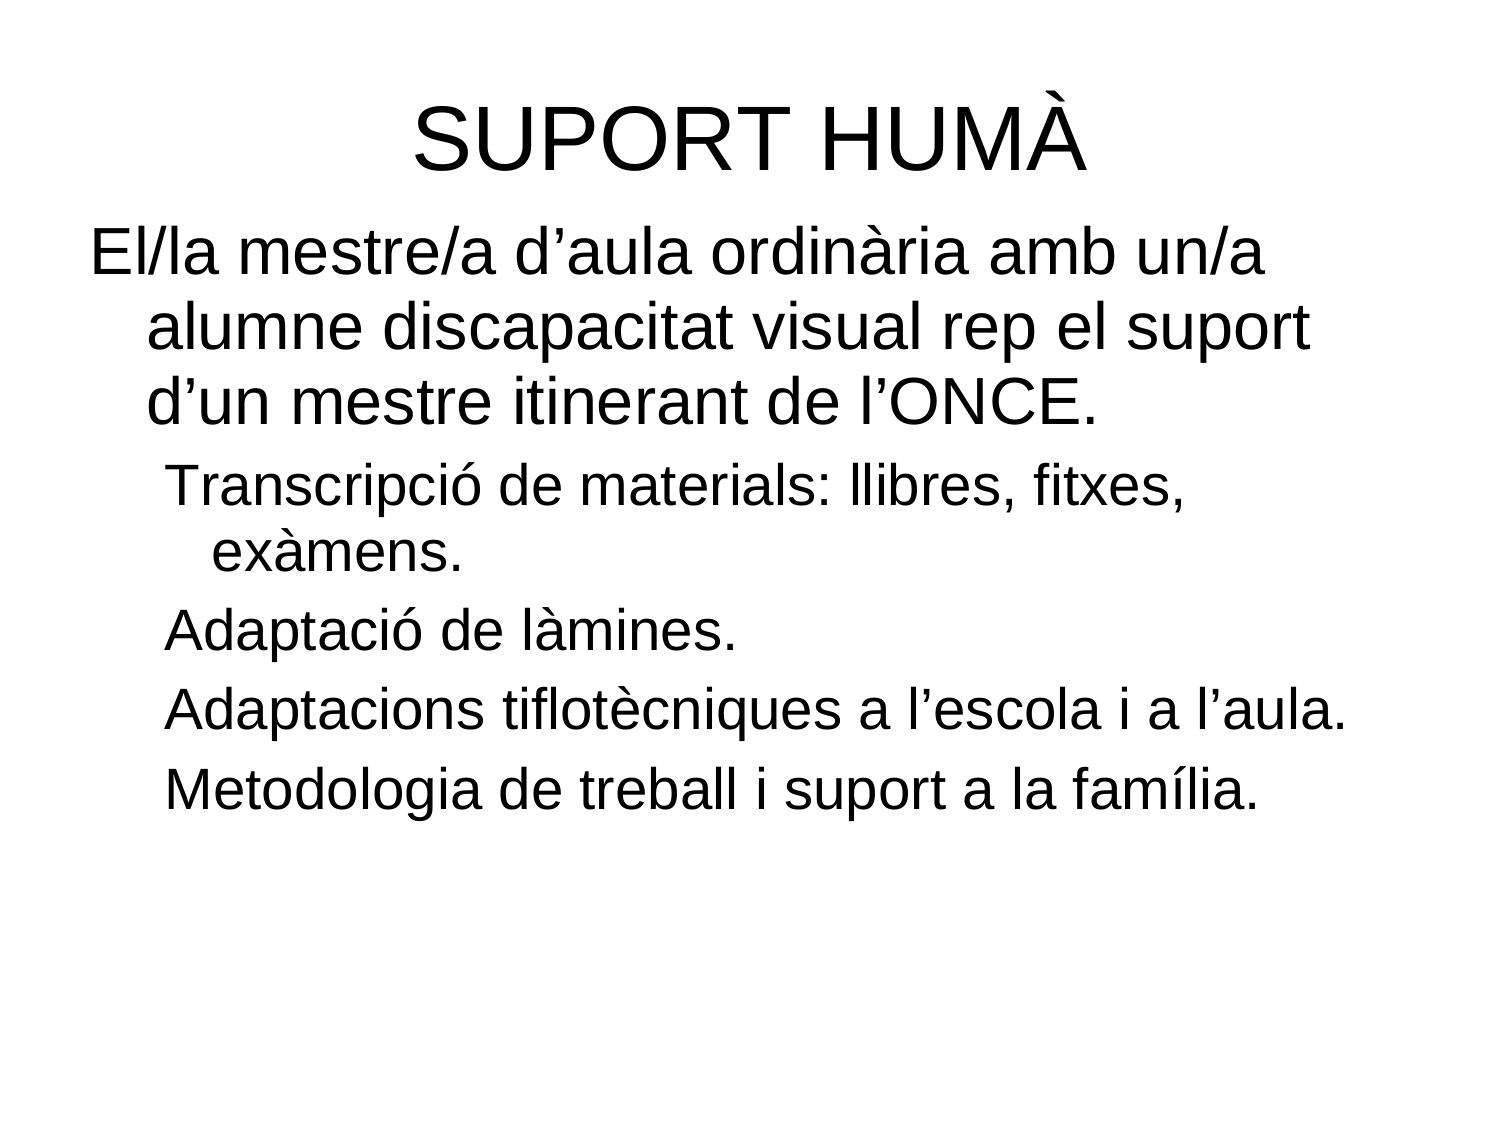

# SUPORT HUMÀ
El/la mestre/a d’aula ordinària amb un/a alumne discapacitat visual rep el suport d’un mestre itinerant de l’ONCE.
Transcripció de materials: llibres, fitxes, exàmens.
Adaptació de làmines.
Adaptacions tiflotècniques a l’escola i a l’aula.
Metodologia de treball i suport a la família.